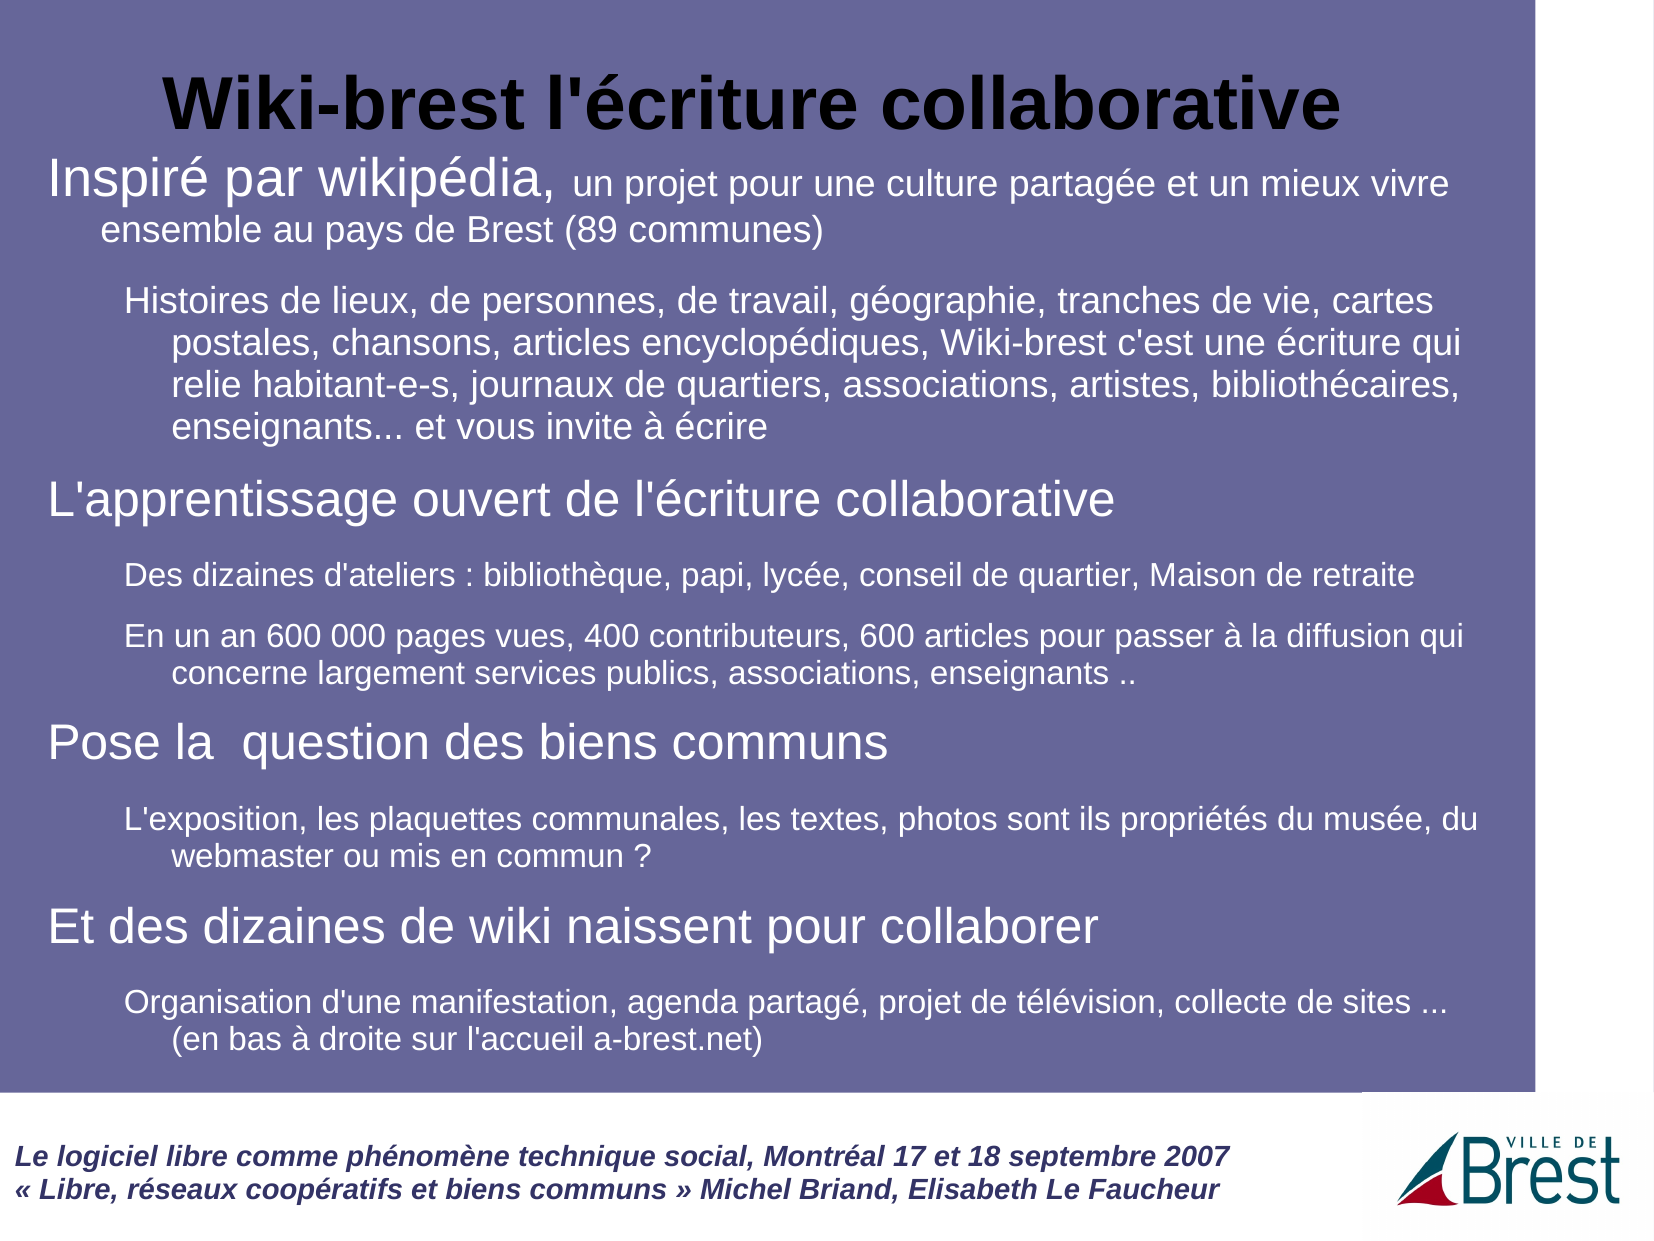

# Wiki-brest l'écriture collaborative
Inspiré par wikipédia, un projet pour une culture partagée et un mieux vivre ensemble au pays de Brest (89 communes)
Histoires de lieux, de personnes, de travail, géographie, tranches de vie, cartes postales, chansons, articles encyclopédiques, Wiki-brest c'est une écriture qui relie habitant-e-s, journaux de quartiers, associations, artistes, bibliothécaires, enseignants... et vous invite à écrire
L'apprentissage ouvert de l'écriture collaborative
Des dizaines d'ateliers : bibliothèque, papi, lycée, conseil de quartier, Maison de retraite
En un an 600 000 pages vues, 400 contributeurs, 600 articles pour passer à la diffusion qui concerne largement services publics, associations, enseignants ..
Pose la question des biens communs
L'exposition, les plaquettes communales, les textes, photos sont ils propriétés du musée, du webmaster ou mis en commun ?
Et des dizaines de wiki naissent pour collaborer
Organisation d'une manifestation, agenda partagé, projet de télévision, collecte de sites ... (en bas à droite sur l'accueil a-brest.net)